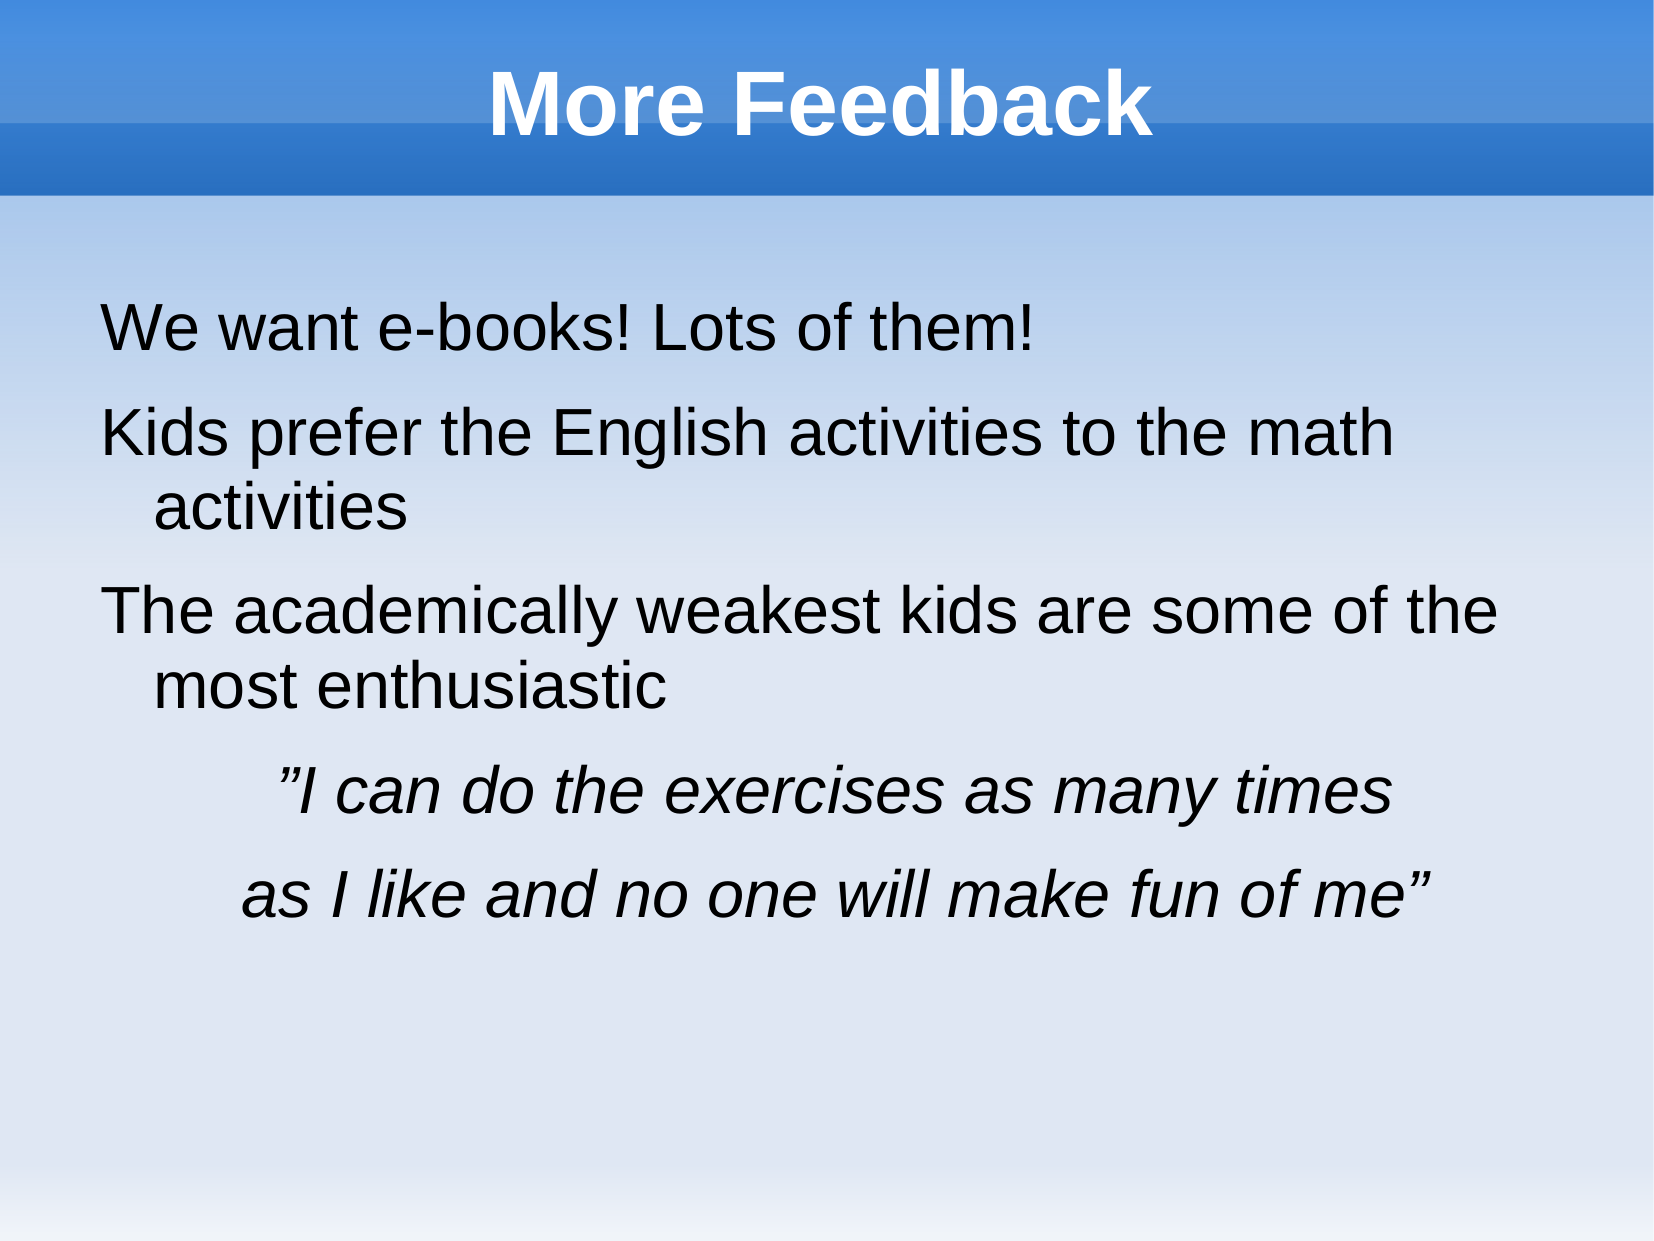

# More Feedback
We want e-books! Lots of them!
Kids prefer the English activities to the math activities
The academically weakest kids are some of the most enthusiastic
”I can do the exercises as many times
as I like and no one will make fun of me”